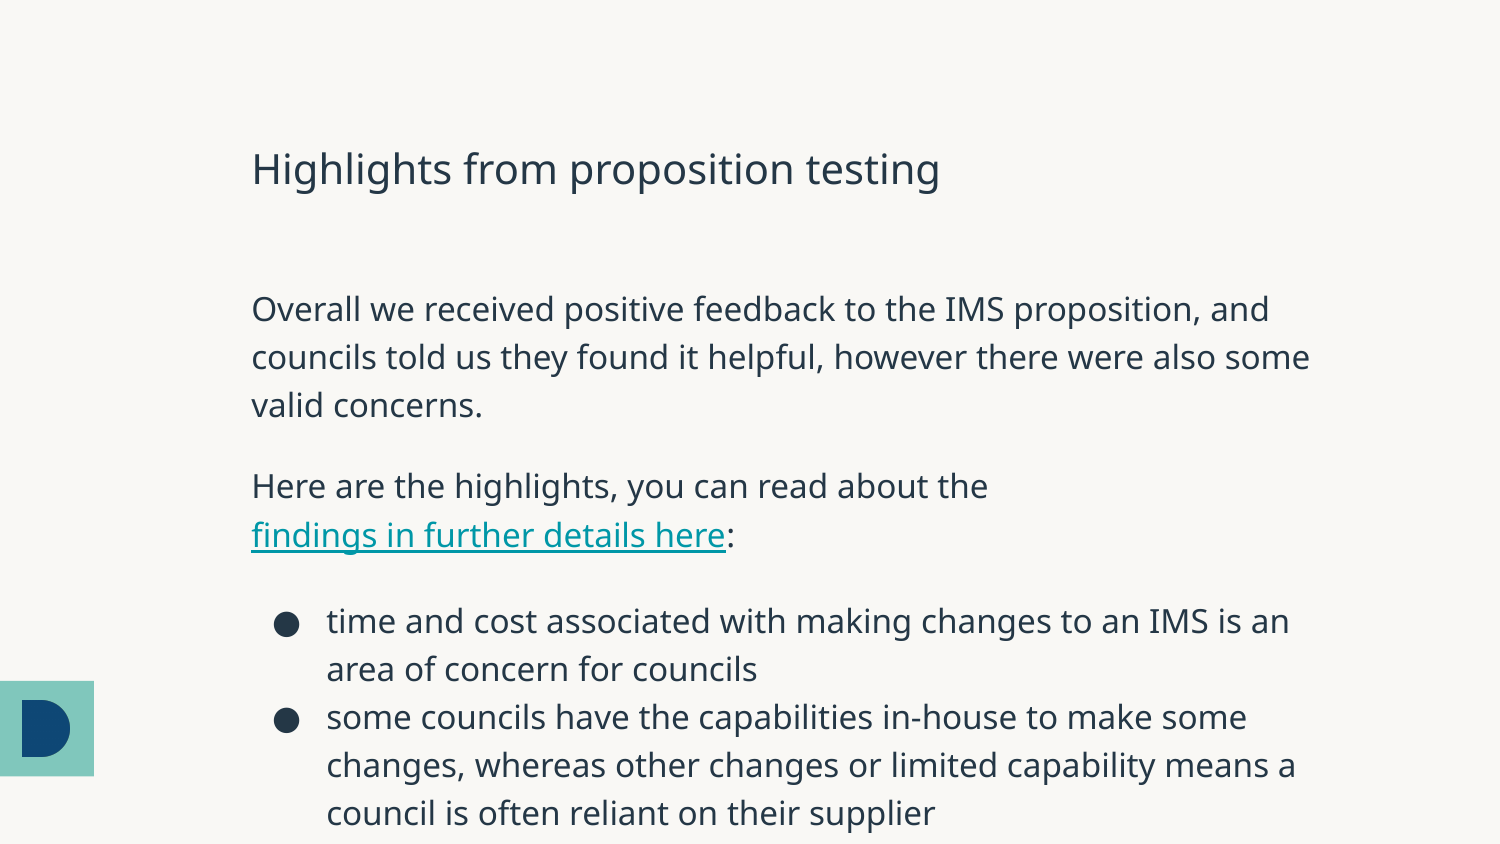

Highlights from proposition testing
# Overall we received positive feedback to the IMS proposition, and councils told us they found it helpful, however there were also some valid concerns.
Here are the highlights, you can read about the findings in further details here:
time and cost associated with making changes to an IMS is an area of concern for councils
some councils have the capabilities in-house to make some changes, whereas other changes or limited capability means a council is often reliant on their supplier